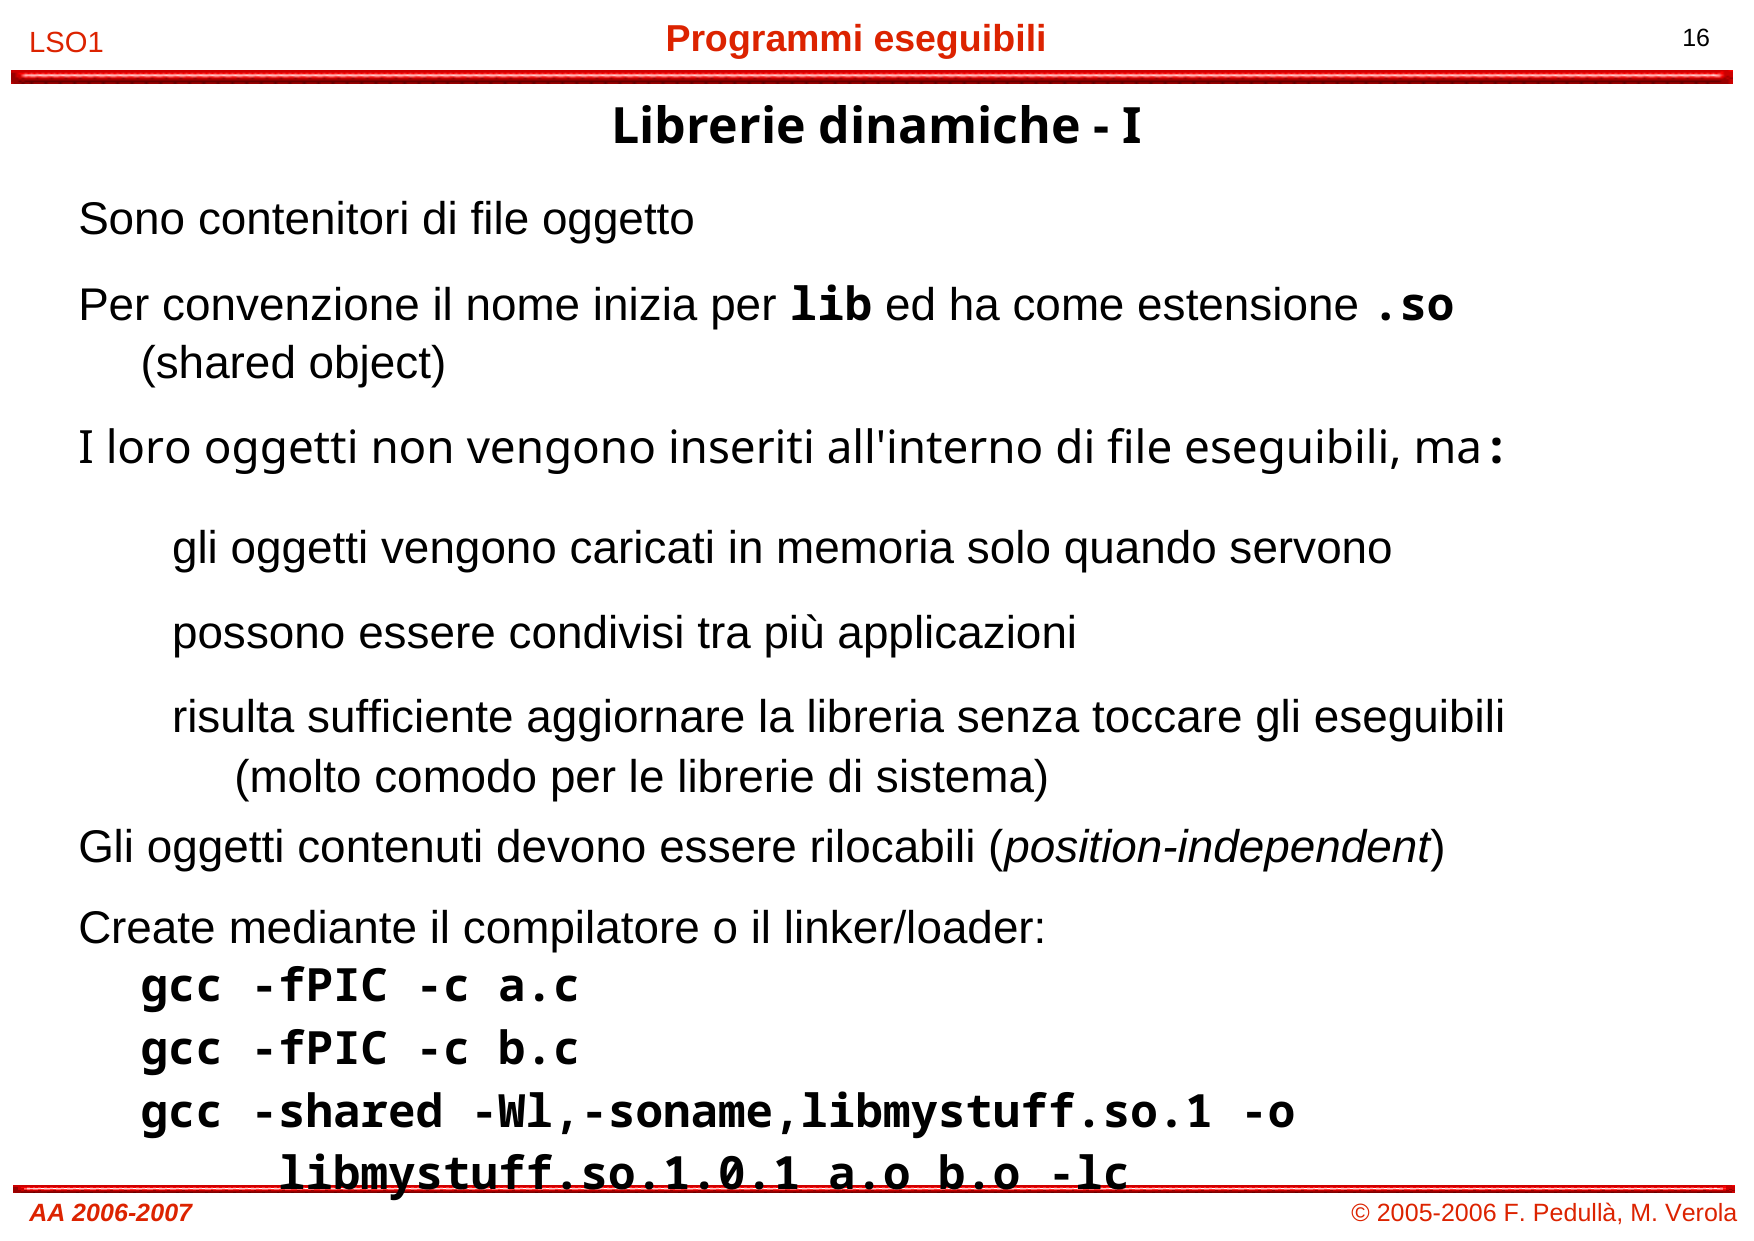

# Librerie dinamiche - I
Sono contenitori di file oggetto
Per convenzione il nome inizia per lib ed ha come estensione .so (shared object)
I loro oggetti non vengono inseriti all'interno di file eseguibili, ma:
gli oggetti vengono caricati in memoria solo quando servono
possono essere condivisi tra più applicazioni
risulta sufficiente aggiornare la libreria senza toccare gli eseguibili (molto comodo per le librerie di sistema)
Gli oggetti contenuti devono essere rilocabili (position-independent)
Create mediante il compilatore o il linker/loader:
gcc -fPIC -c a.c
gcc -fPIC -c b.c
gcc -shared -Wl,-soname,libmystuff.so.1 -o
 libmystuff.so.1.0.1 a.o b.o -lc